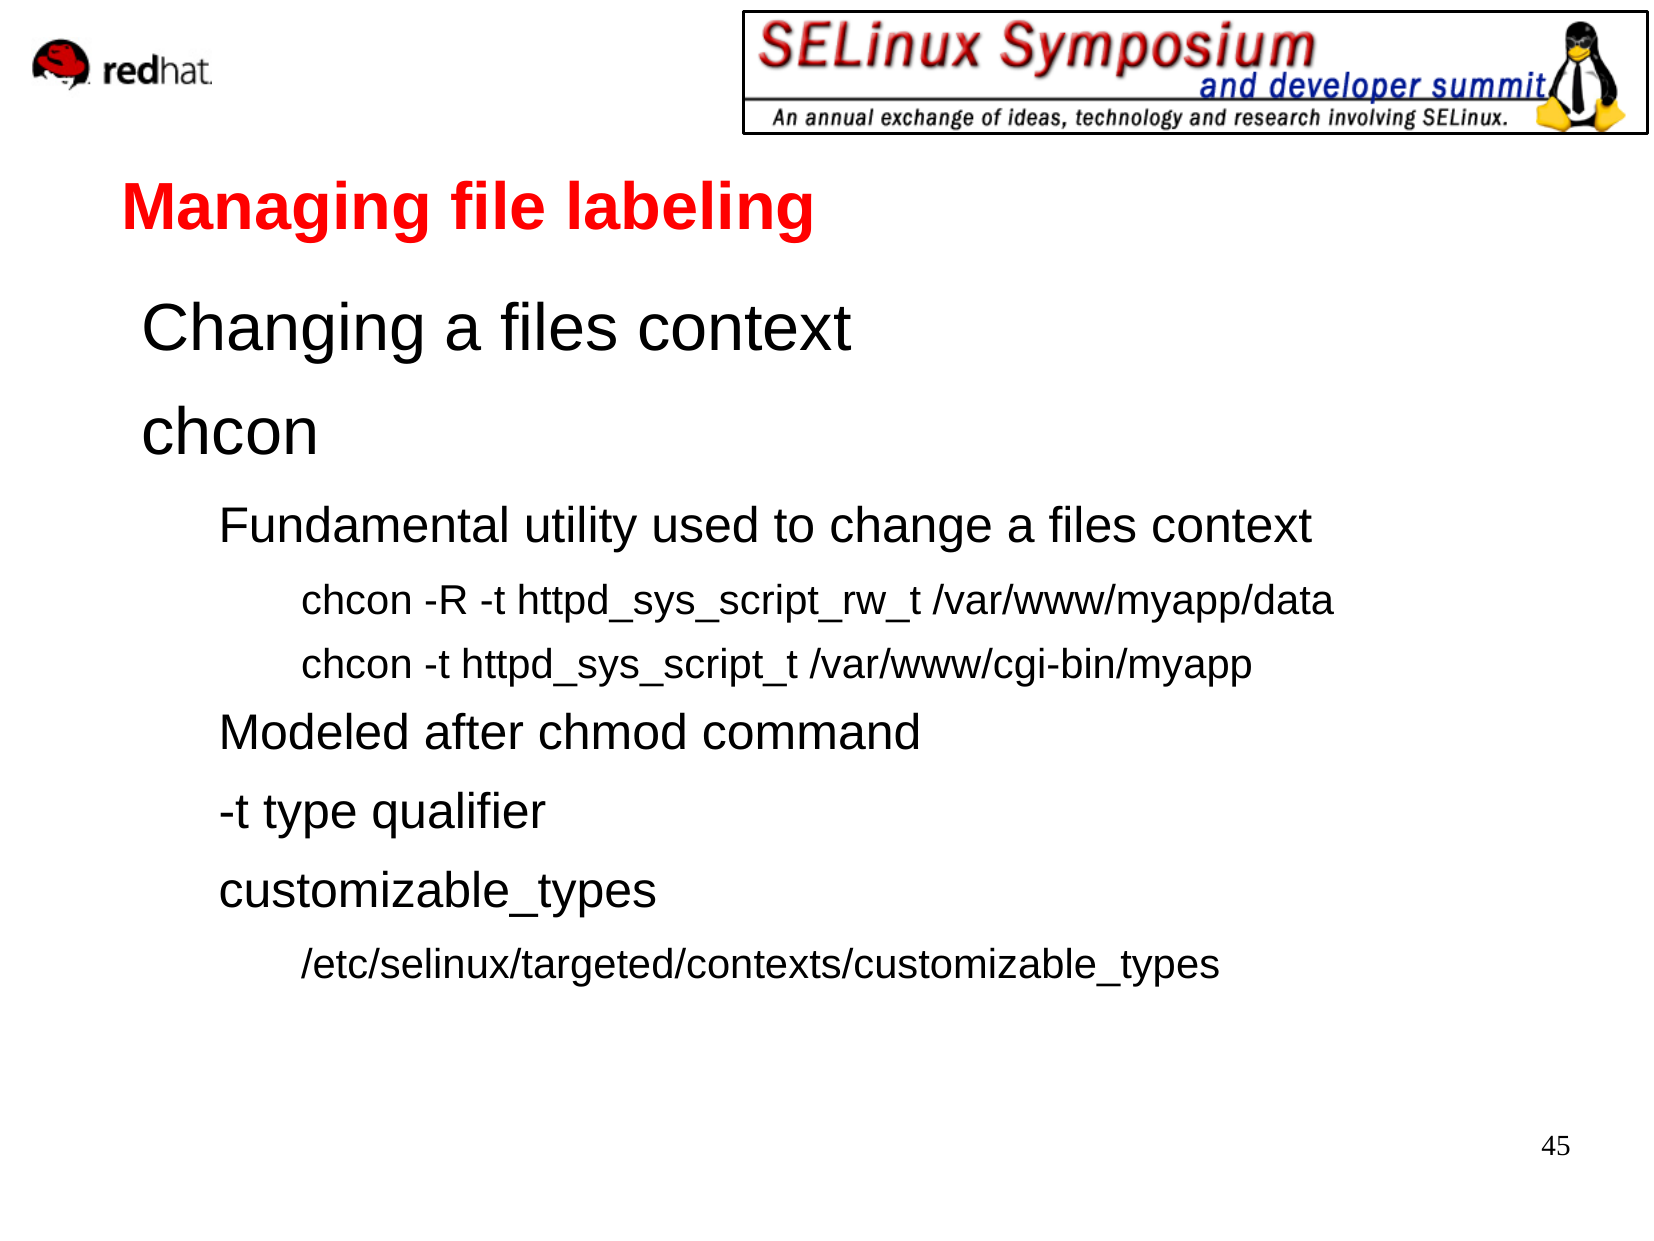

# Managing file labeling
Changing a files context
chcon
Fundamental utility used to change a files context
chcon -R -t httpd_sys_script_rw_t /var/www/myapp/data
chcon -t httpd_sys_script_t /var/www/cgi-bin/myapp
Modeled after chmod command
-t type qualifier
customizable_types
/etc/selinux/targeted/contexts/customizable_types